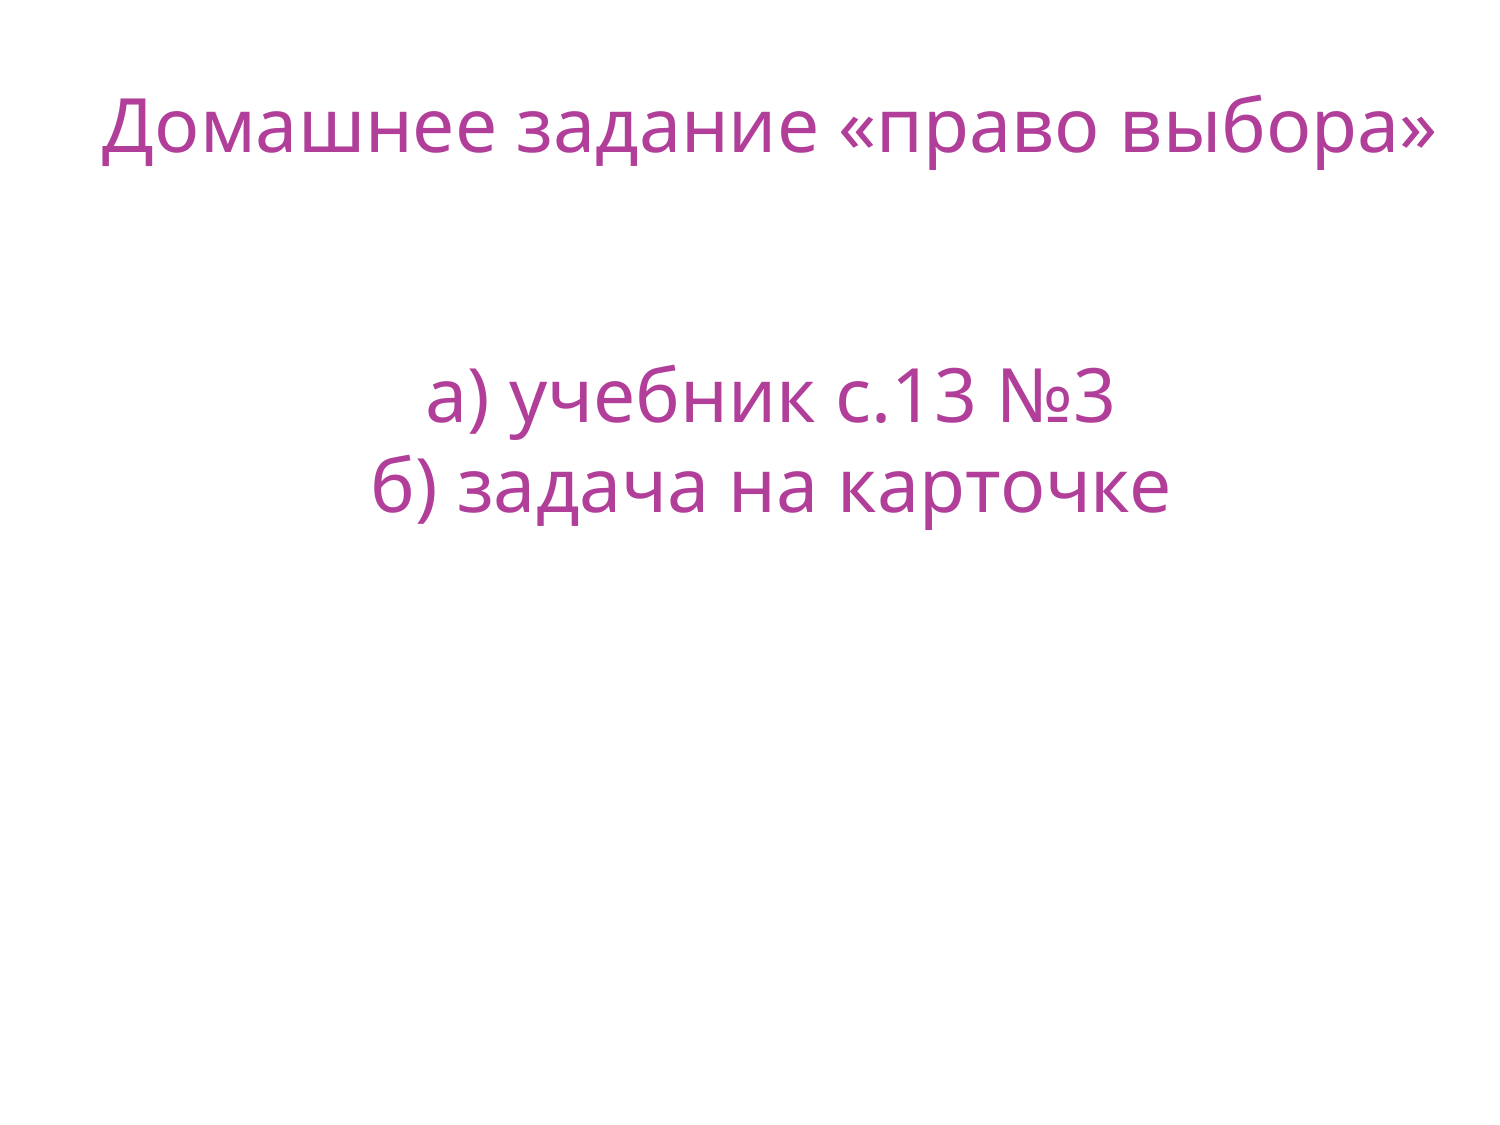

# Домашнее задание «право выбора» а) учебник с.13 №3 б) задача на карточке